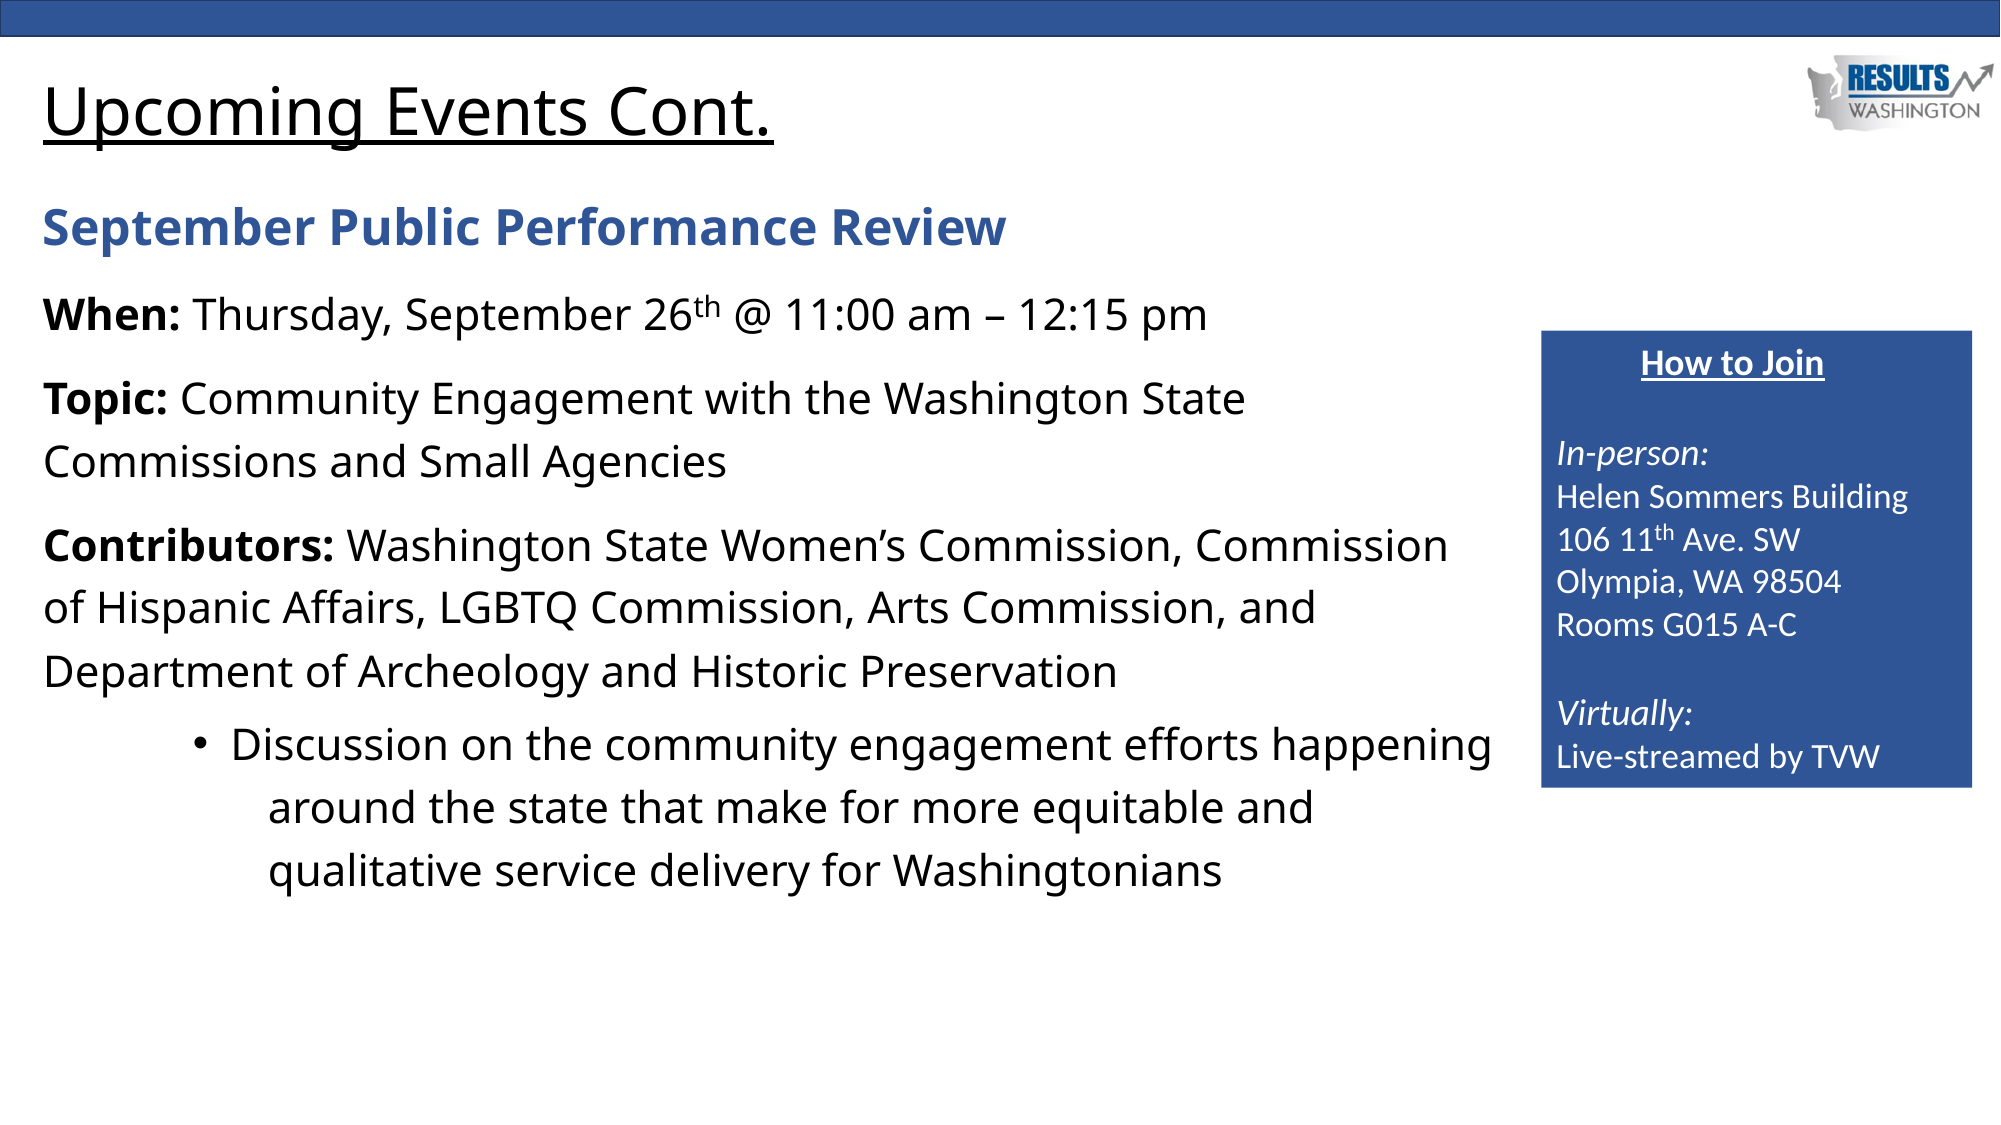

# Upcoming Events Cont.
September Public Performance Review
When: Thursday, September 26th @ 11:00 am – 12:15 pm
Topic: Community Engagement with the Washington State Commissions and Small Agencies
Contributors: Washington State Women’s Commission, Commission of Hispanic Affairs, LGBTQ Commission, Arts Commission, and Department of Archeology and Historic Preservation
Discussion on the community engagement efforts happening around the state that make for more equitable and qualitative service delivery for Washingtonians
How to Join
In-person:
Helen Sommers Building
106 11th Ave. SW
Olympia, WA 98504
Rooms G015 A-C
Virtually:
Live-streamed by TVW